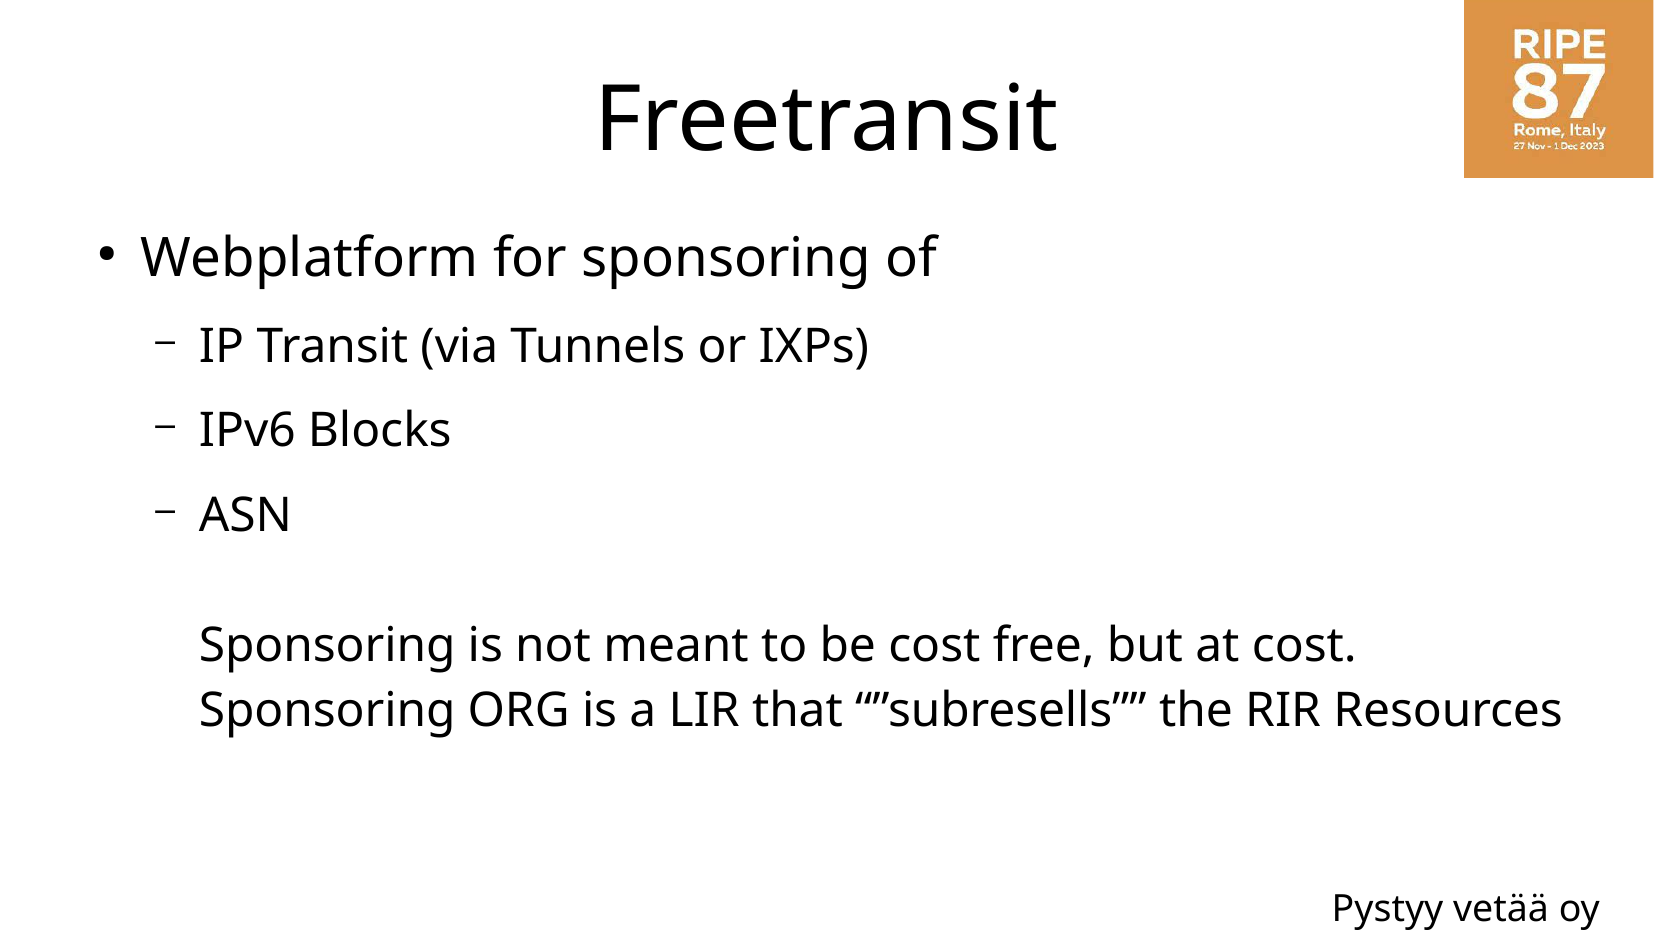

# Freetransit
Webplatform for sponsoring of
IP Transit (via Tunnels or IXPs)
IPv6 Blocks
ASN
Sponsoring is not meant to be cost free, but at cost. Sponsoring ORG is a LIR that “”subresells”” the RIR Resources
Pystyy vetää oy